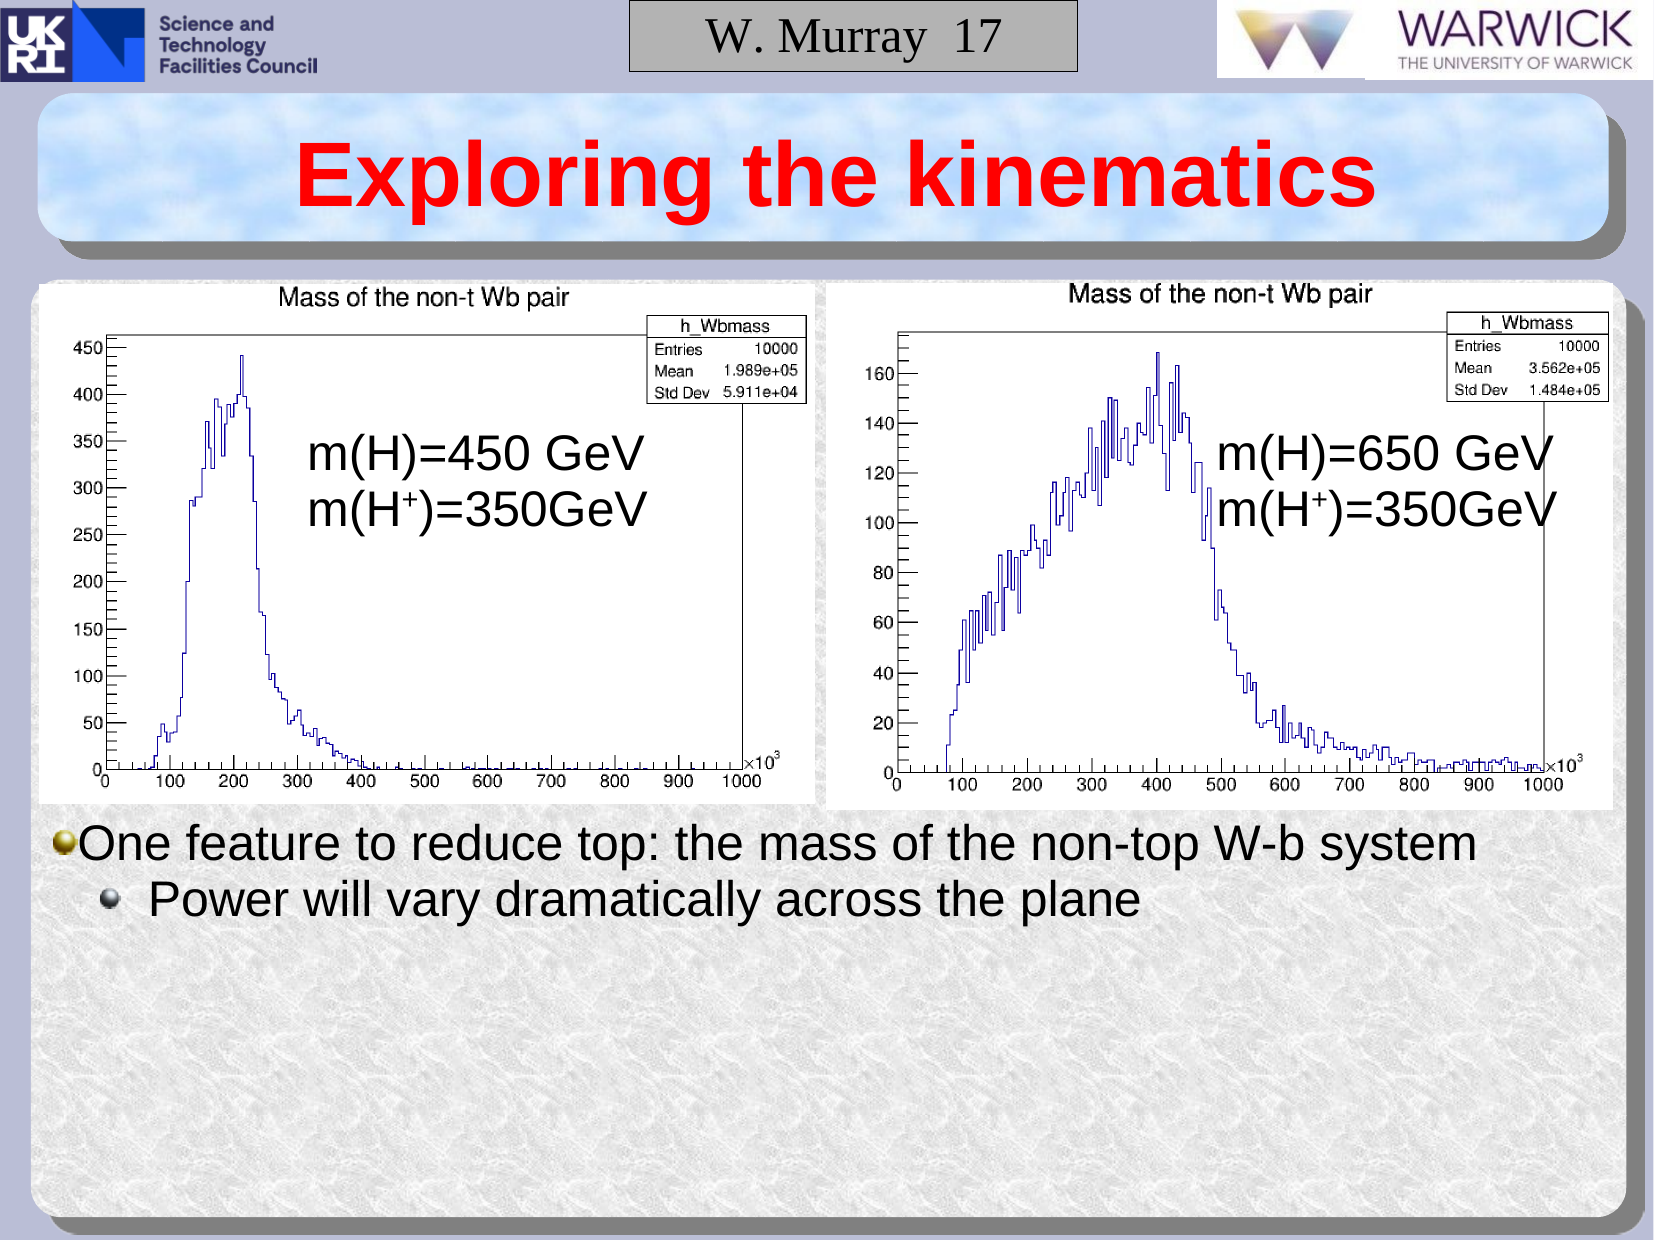

# Exploring the kinematics
m(H)=450 GeV
m(H+)=350GeV
m(H)=650 GeV
m(H+)=350GeV
One feature to reduce top: the mass of the non-top W-b system
Power will vary dramatically across the plane